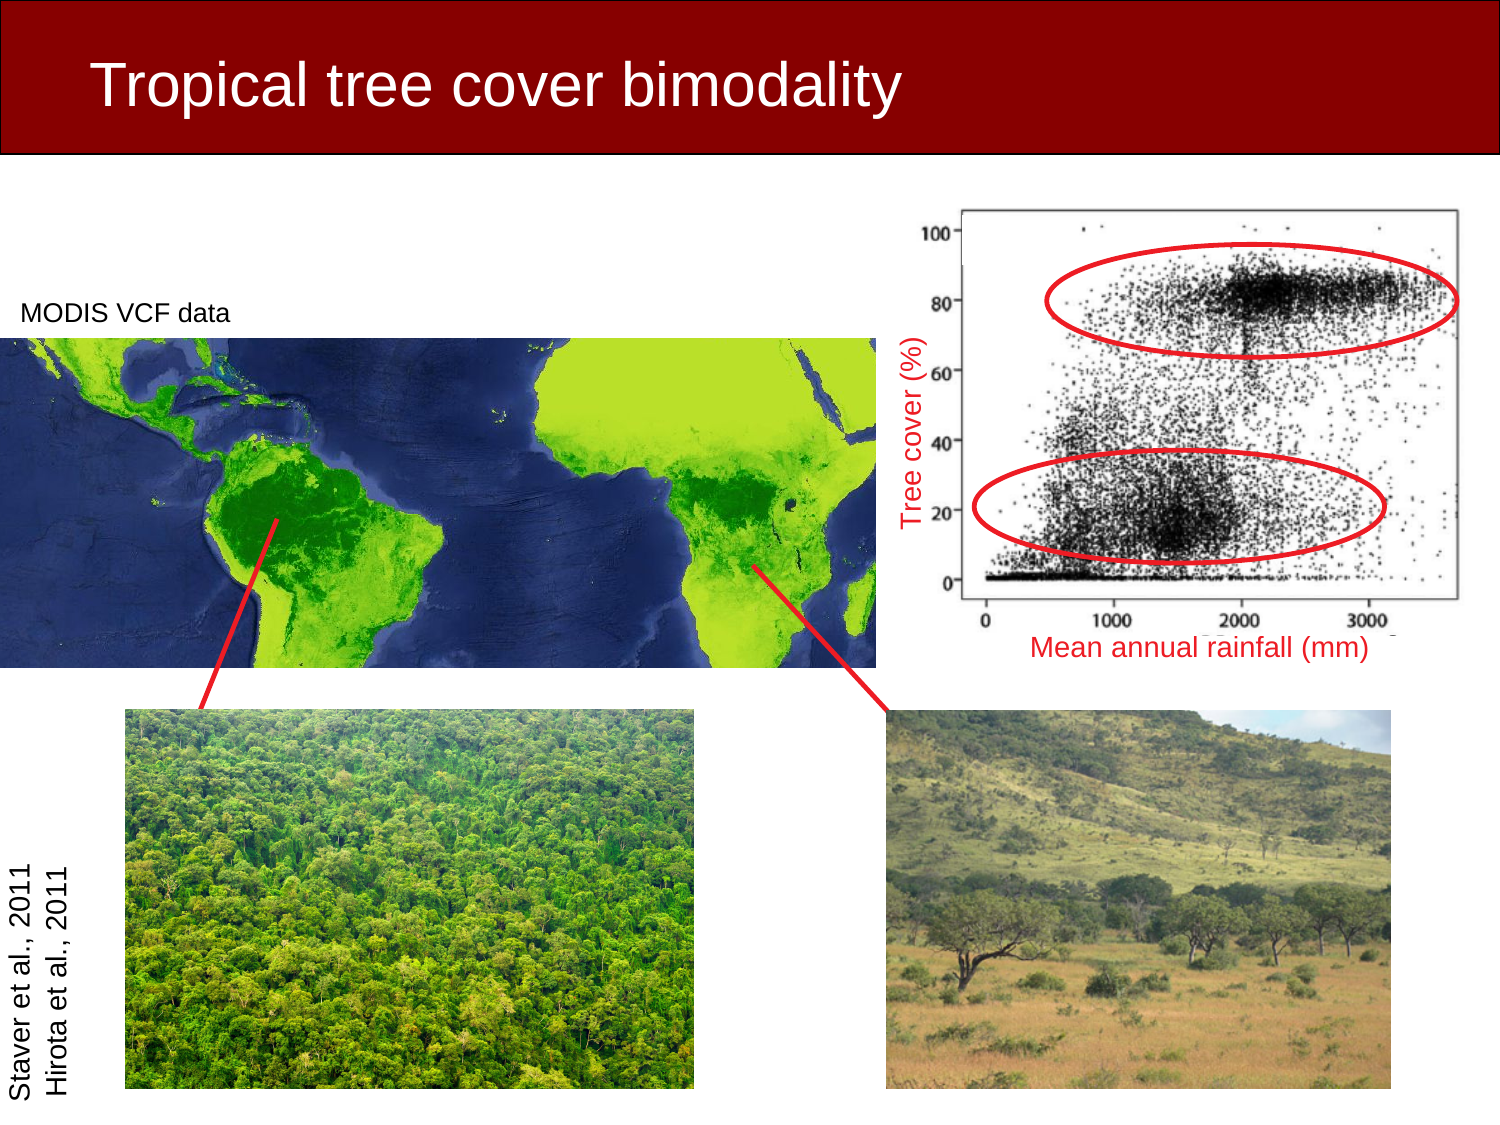

# Tropical tree cover bimodality
MODIS VCF data
Tree cover (%)
Mean annual rainfall (mm)
Hirota et al., 2011
Staver et al., 2011